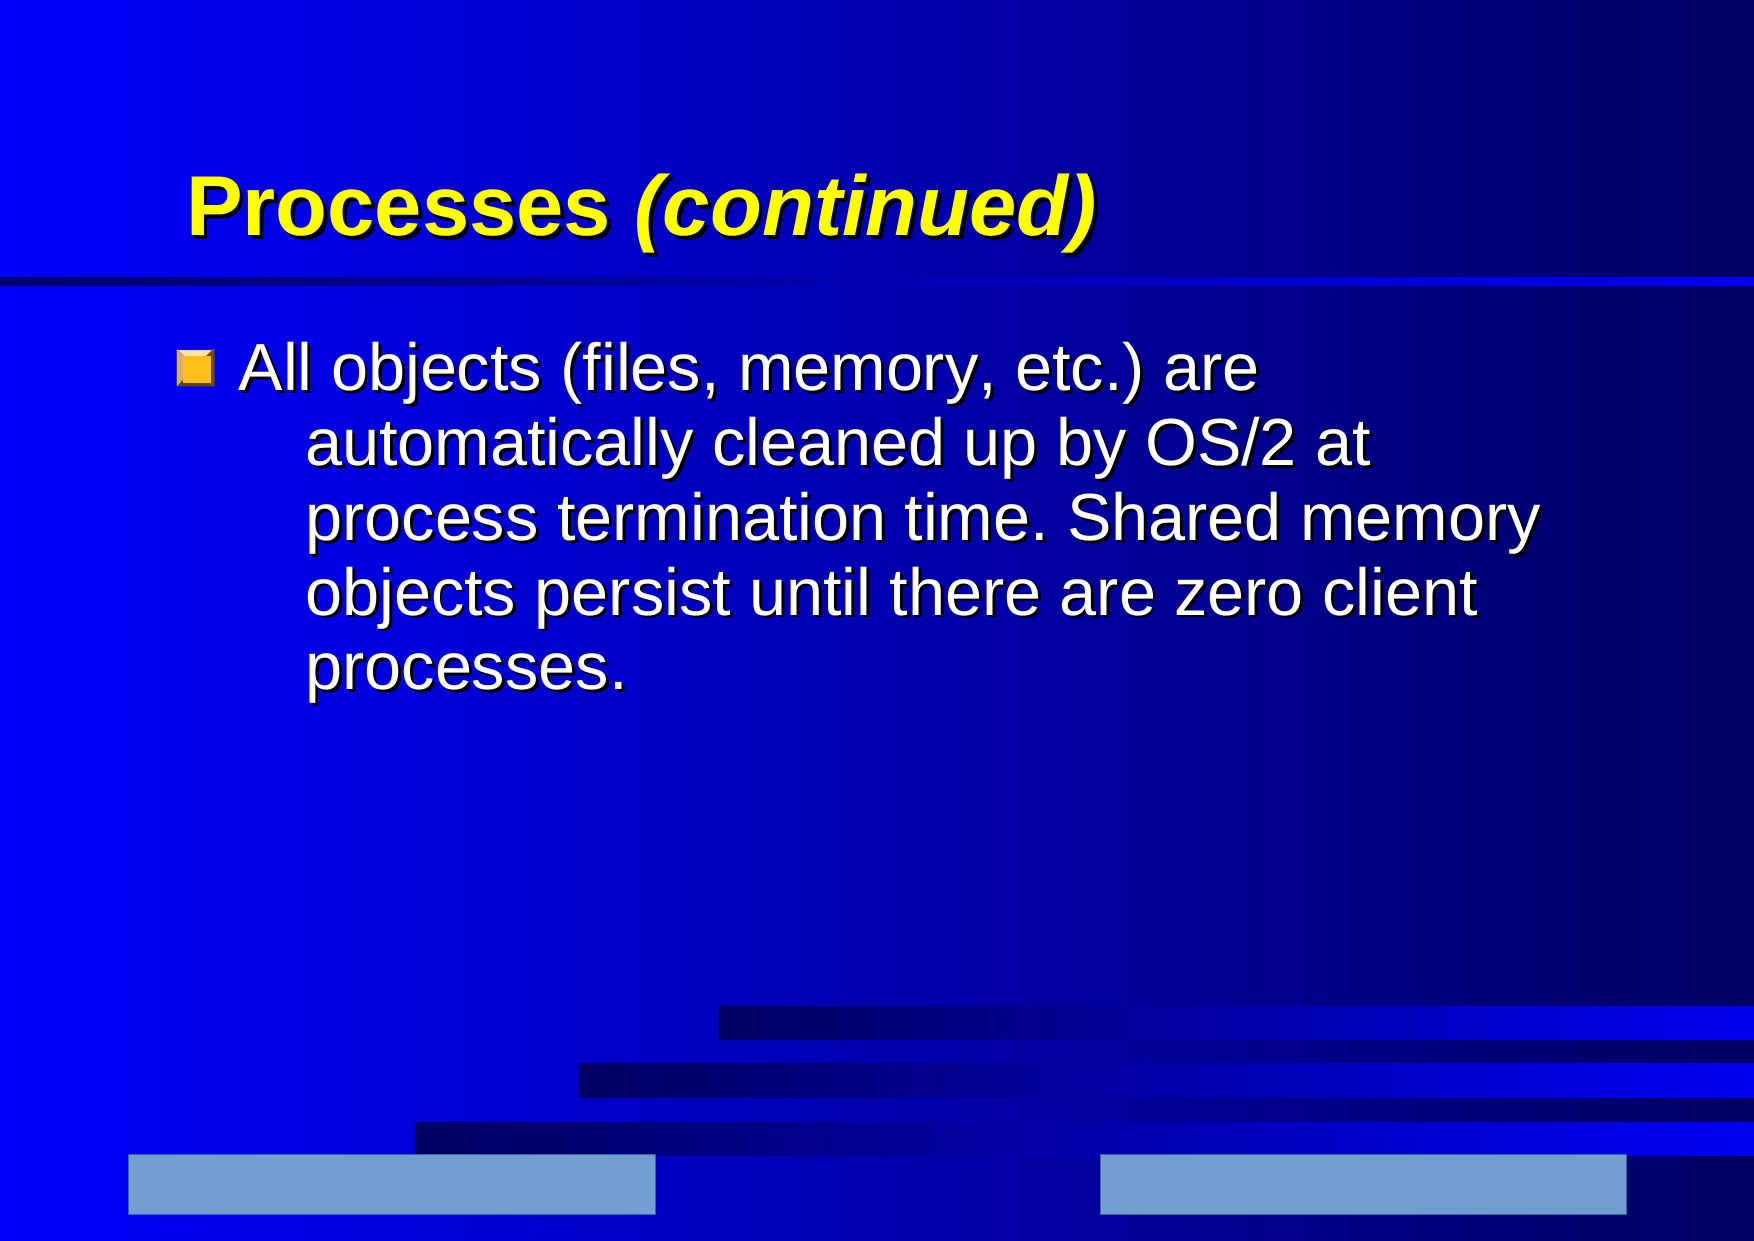

Processes (continued)
All objects (files, memory, etc.) are automatically cleaned up by OS/2 at process termination time. Shared memory objects persist until there are zero client processes.